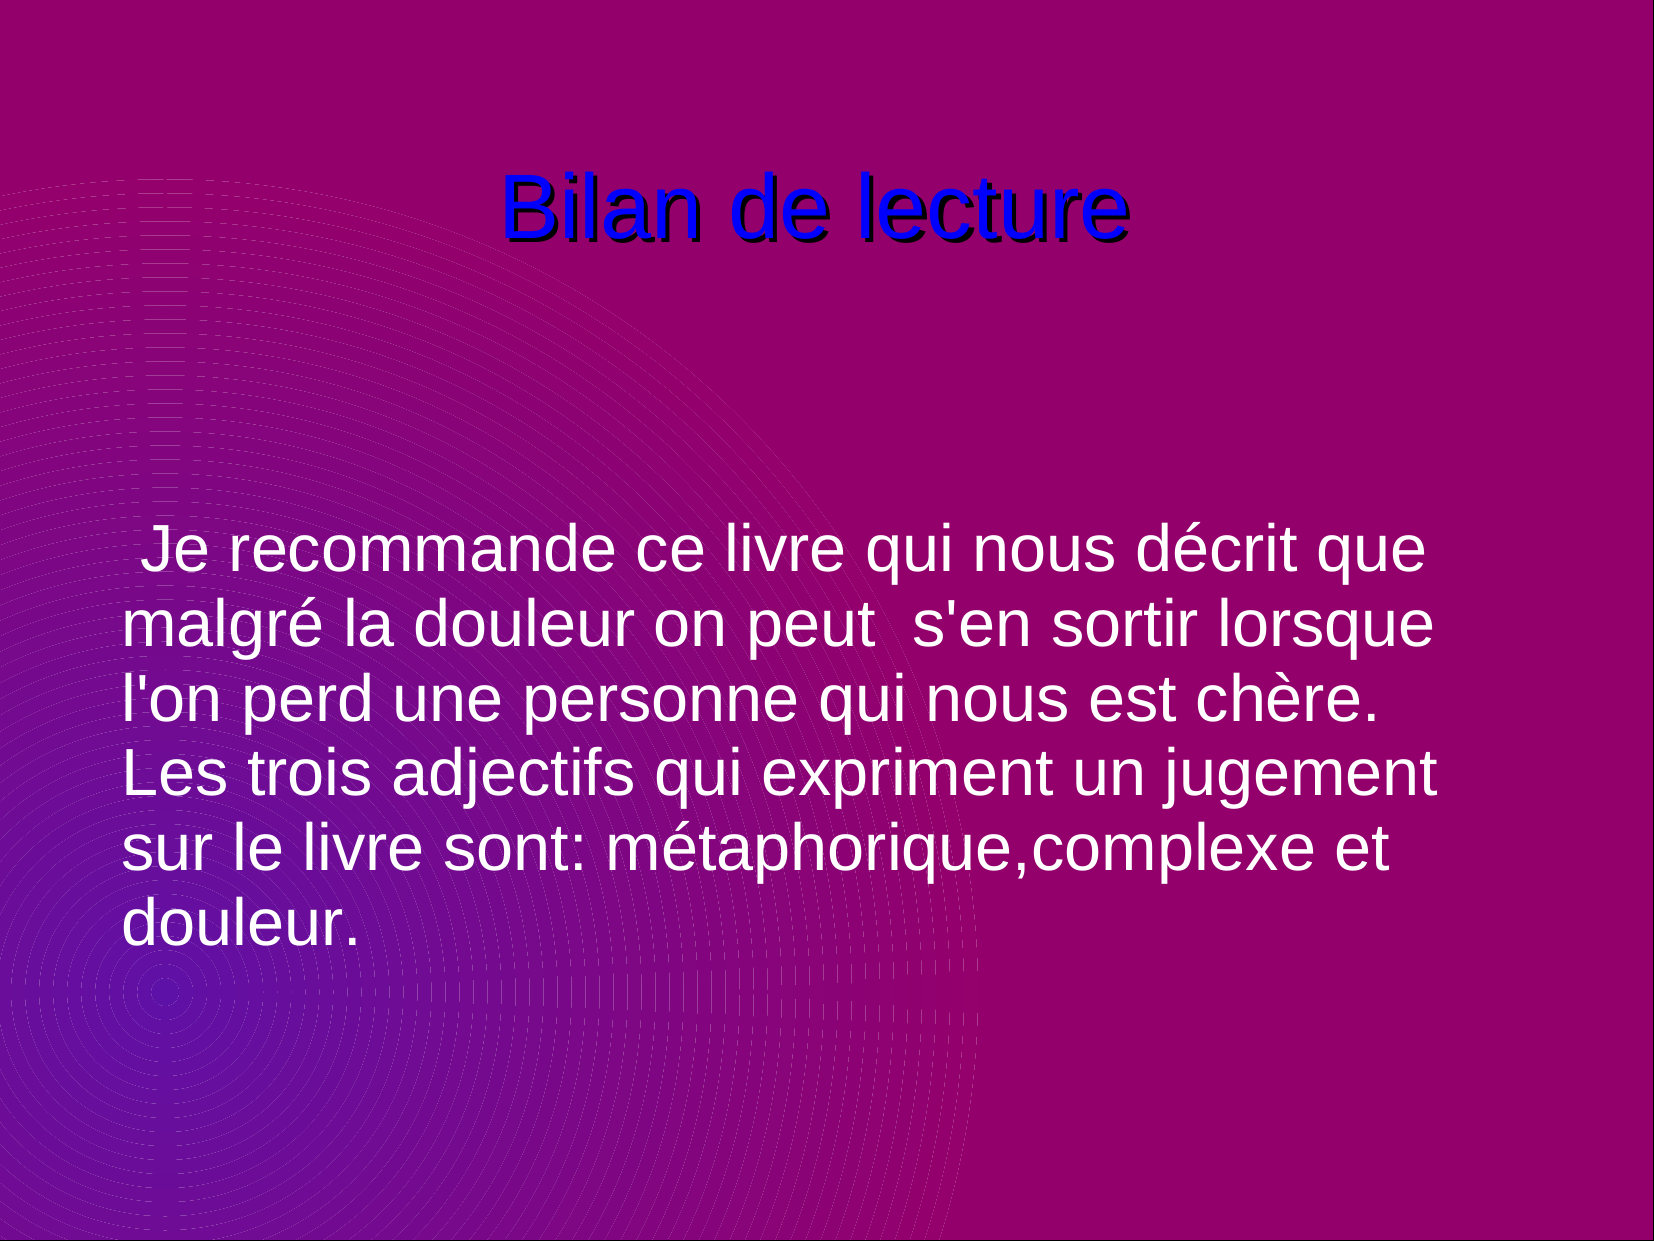

# Bilan de lecture
 Je recommande ce livre qui nous décrit que malgré la douleur on peut s'en sortir lorsque l'on perd une personne qui nous est chère.
Les trois adjectifs qui expriment un jugement sur le livre sont: métaphorique,complexe et douleur.